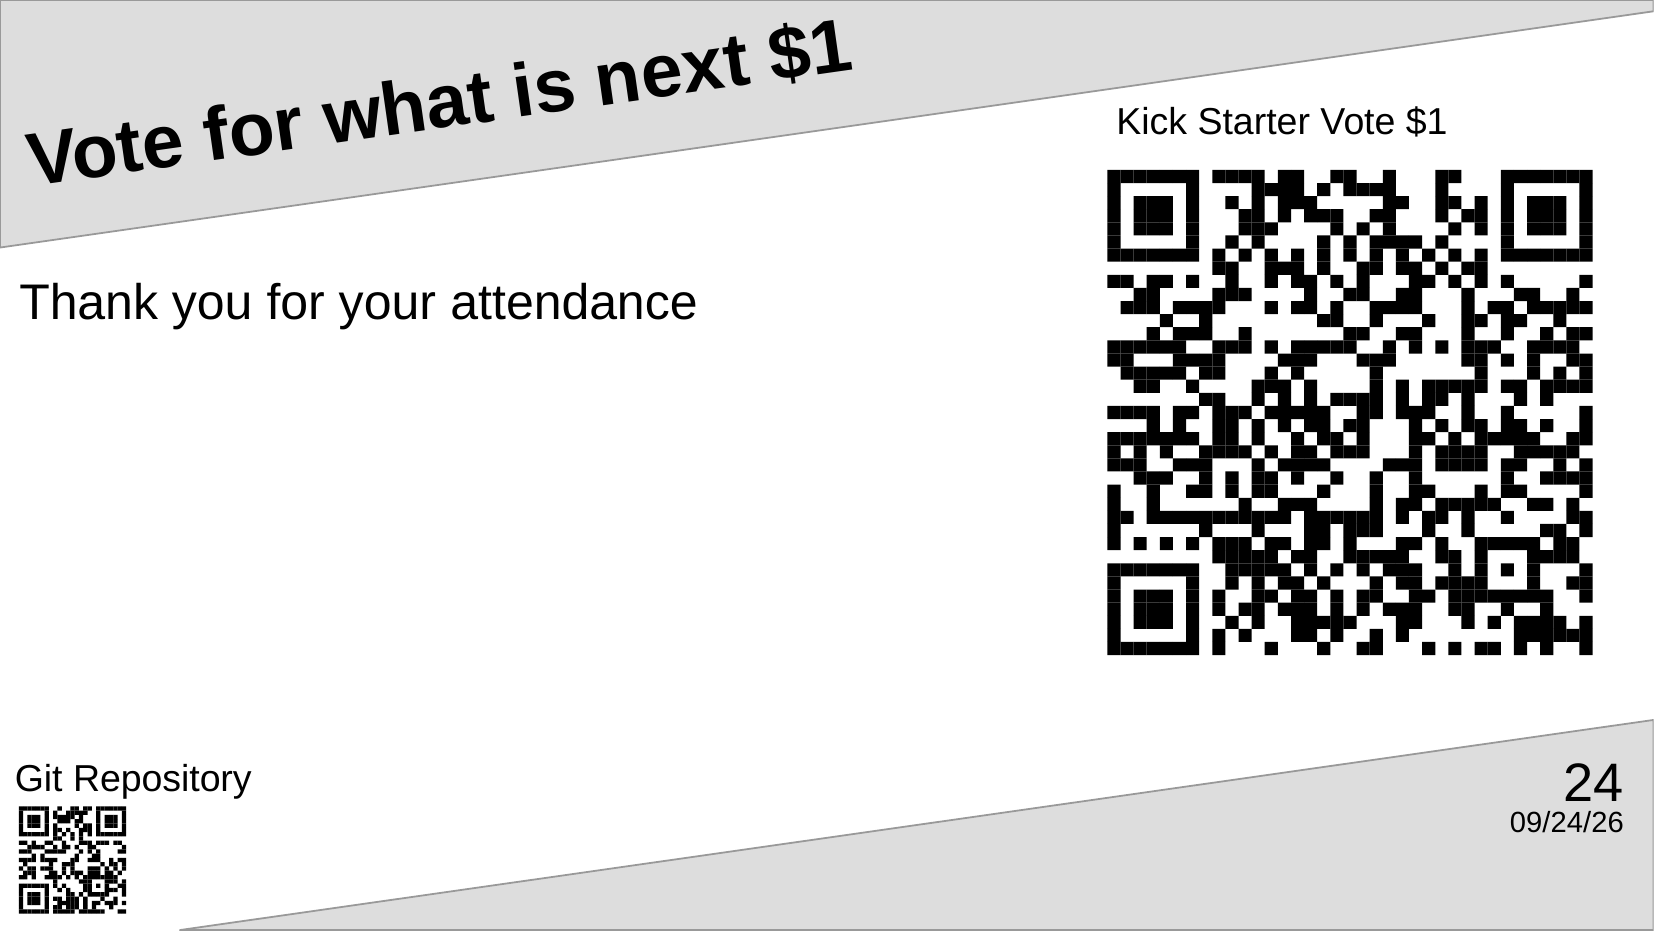

# Vote for what is next $1
Kick Starter Vote $1
Thank you for your attendance
Git Repository
24